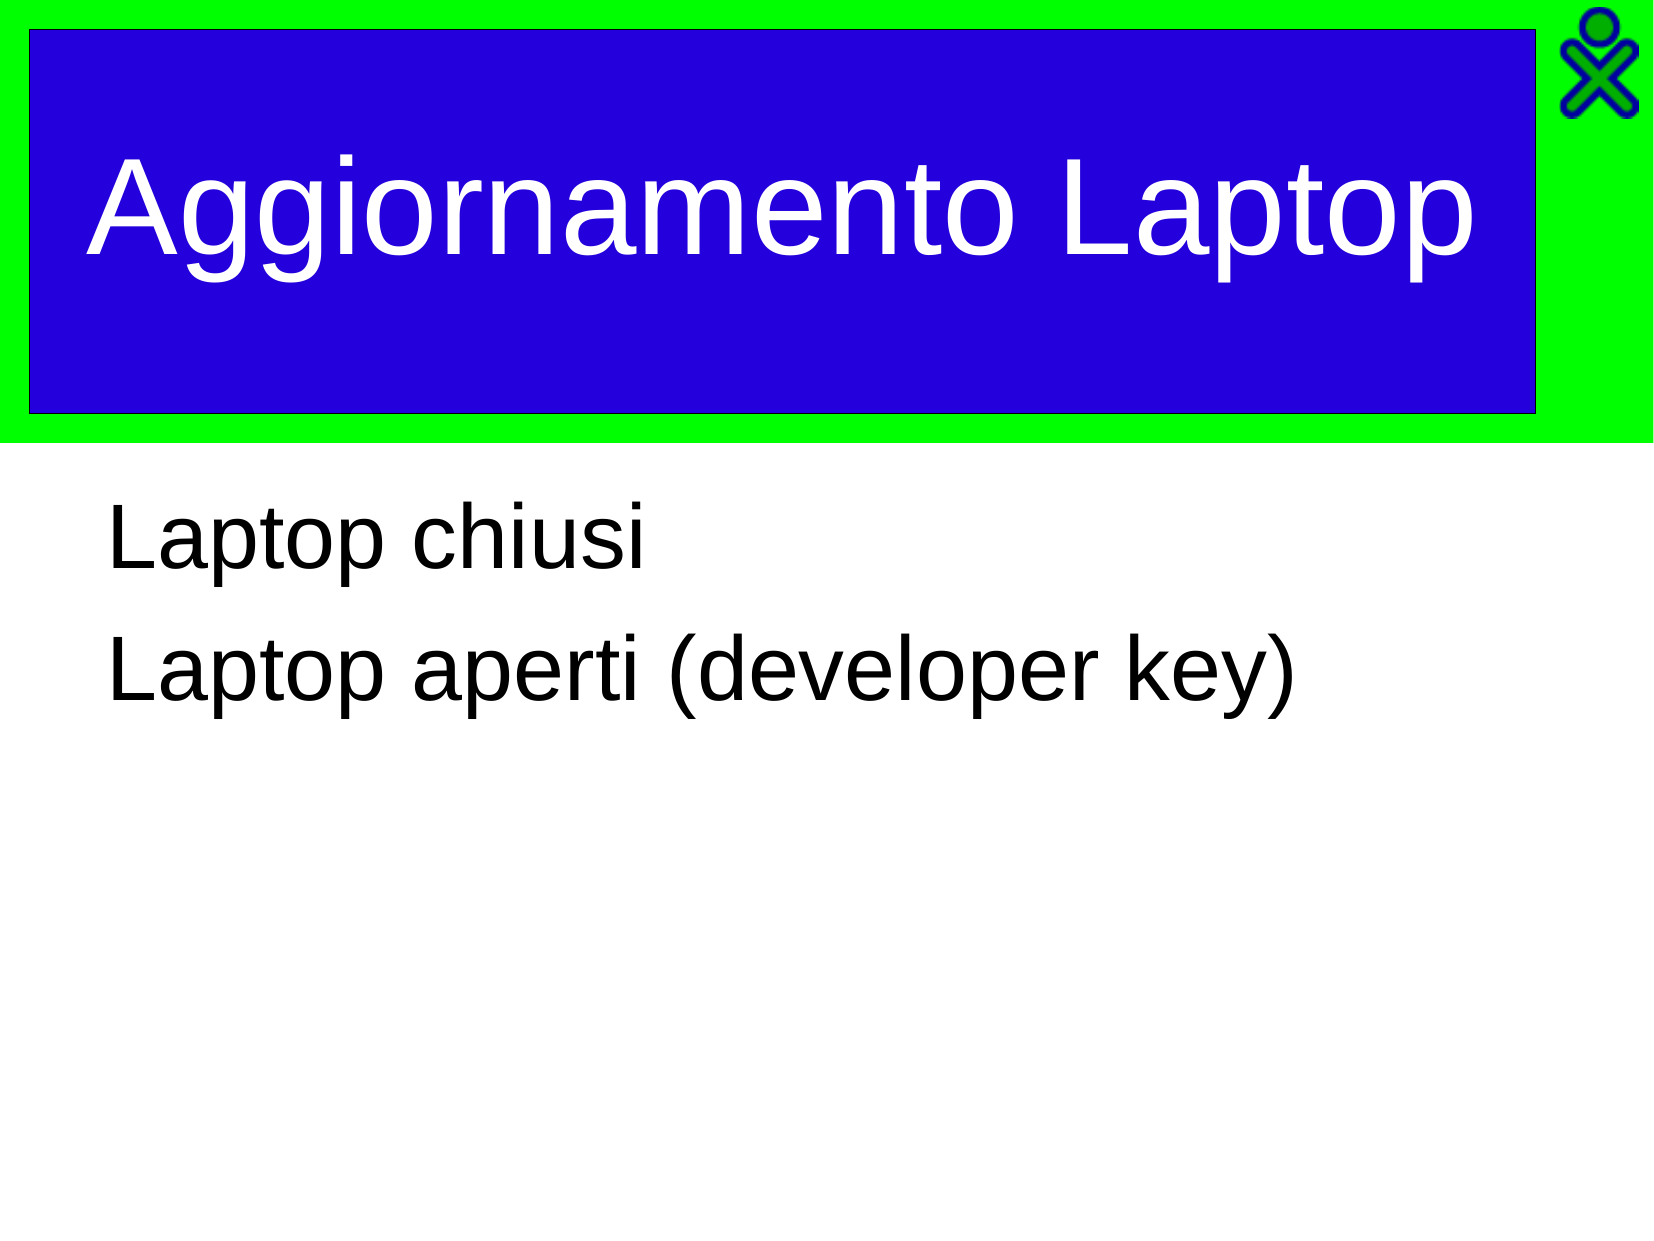

# Aggiornamento Laptop
Laptop chiusi
Laptop aperti (developer key)